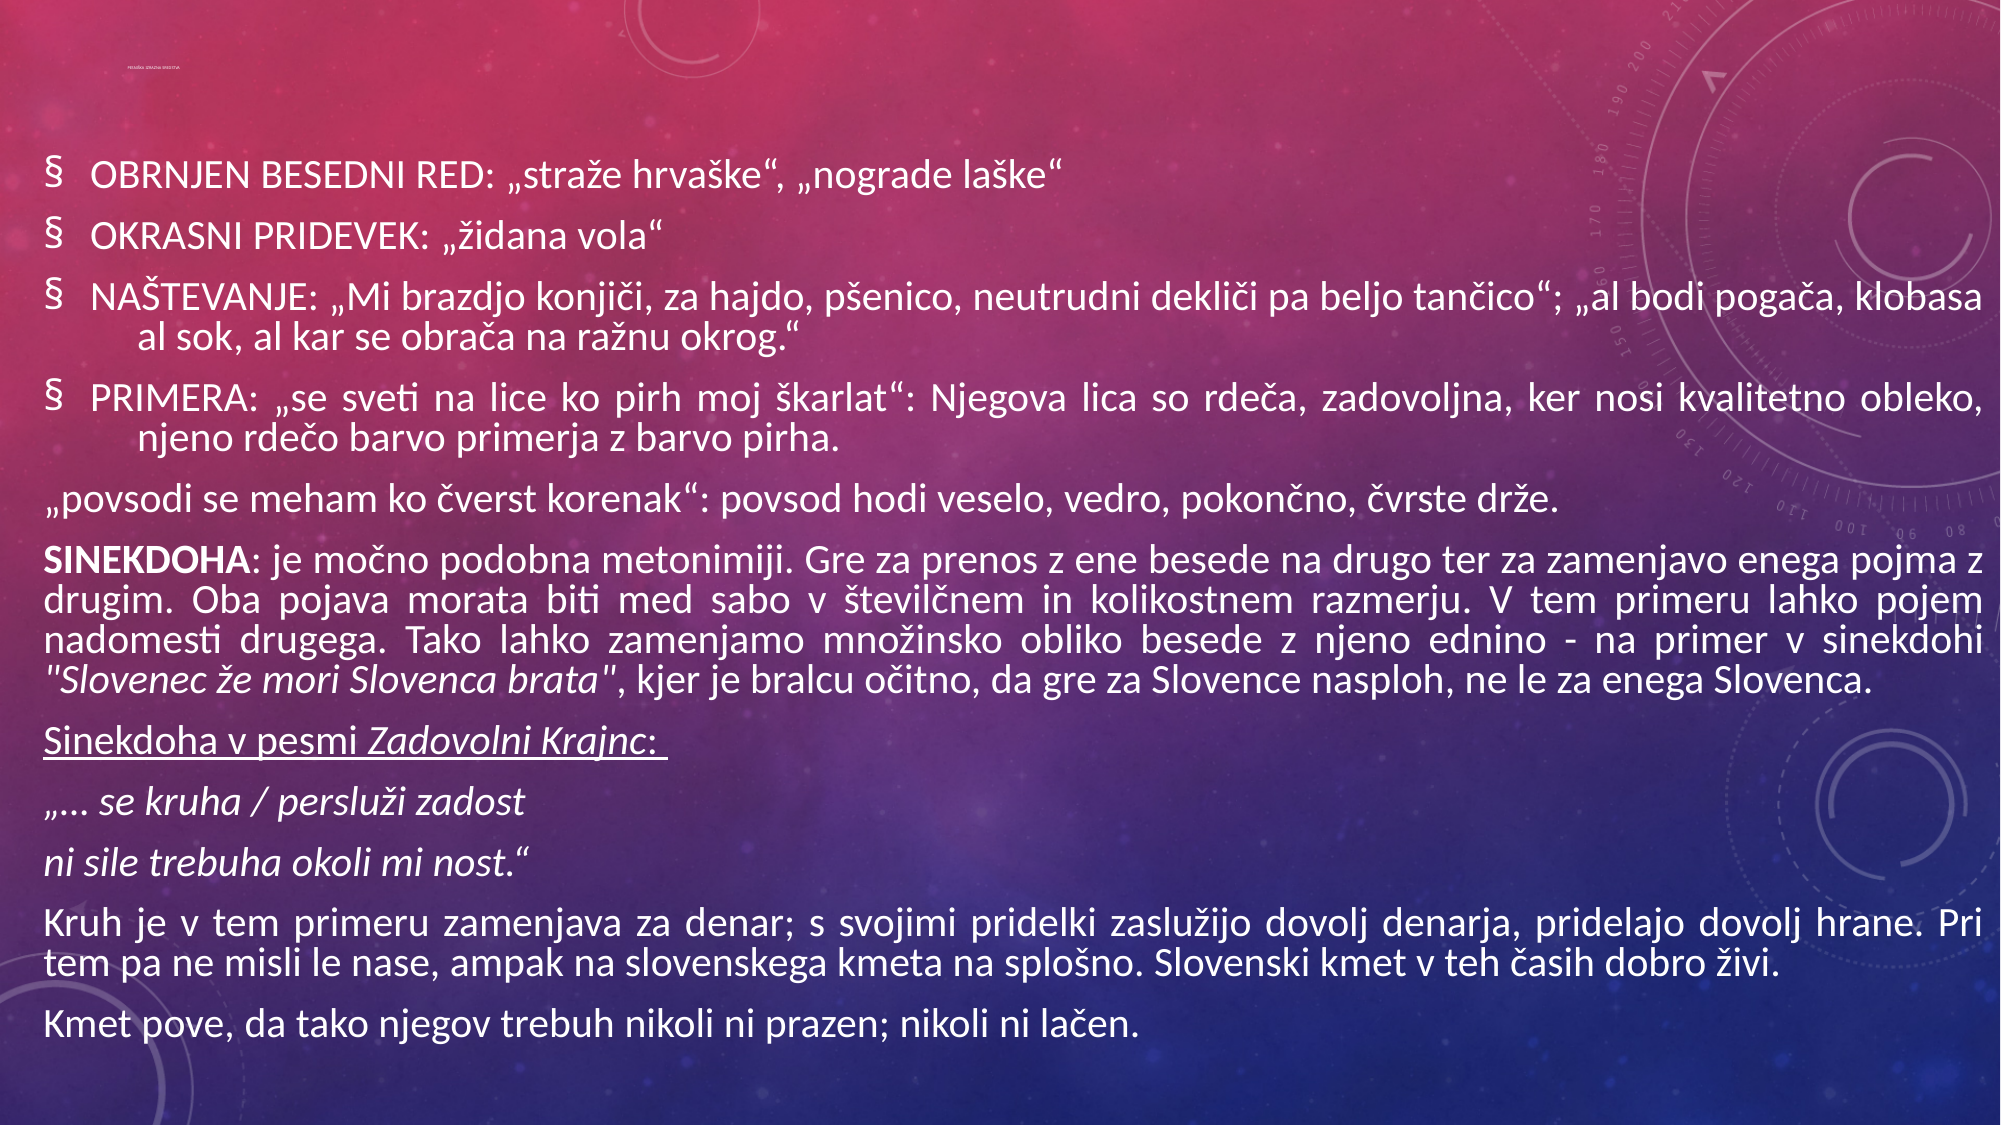

# PESNIŠKA IZRAZNA SREDSTVA
OBRNJEN BESEDNI RED: „straže hrvaške“, „nograde laške“
OKRASNI PRIDEVEK: „židana vola“
NAŠTEVANJE: „Mi brazdjo konjiči, za hajdo, pšenico, neutrudni dekliči pa beljo tančico“; „al bodi pogača, klobasa al sok, al kar se obrača na ražnu okrog.“
PRIMERA: „se sveti na lice ko pirh moj škarlat“: Njegova lica so rdeča, zadovoljna, ker nosi kvalitetno obleko, njeno rdečo barvo primerja z barvo pirha.
„povsodi se meham ko čverst korenak“: povsod hodi veselo, vedro, pokončno, čvrste drže.
SINEKDOHA: je močno podobna metonimiji. Gre za prenos z ene besede na drugo ter za zamenjavo enega pojma z drugim. Oba pojava morata biti med sabo v številčnem in kolikostnem razmerju. V tem primeru lahko pojem nadomesti drugega. Tako lahko zamenjamo množinsko obliko besede z njeno ednino - na primer v sinekdohi "Slovenec že mori Slovenca brata", kjer je bralcu očitno, da gre za Slovence nasploh, ne le za enega Slovenca.
Sinekdoha v pesmi Zadovolni Krajnc:
„… se kruha / persluži zadost
ni sile trebuha okoli mi nost.“
Kruh je v tem primeru zamenjava za denar; s svojimi pridelki zaslužijo dovolj denarja, pridelajo dovolj hrane. Pri tem pa ne misli le nase, ampak na slovenskega kmeta na splošno. Slovenski kmet v teh časih dobro živi.
Kmet pove, da tako njegov trebuh nikoli ni prazen; nikoli ni lačen.